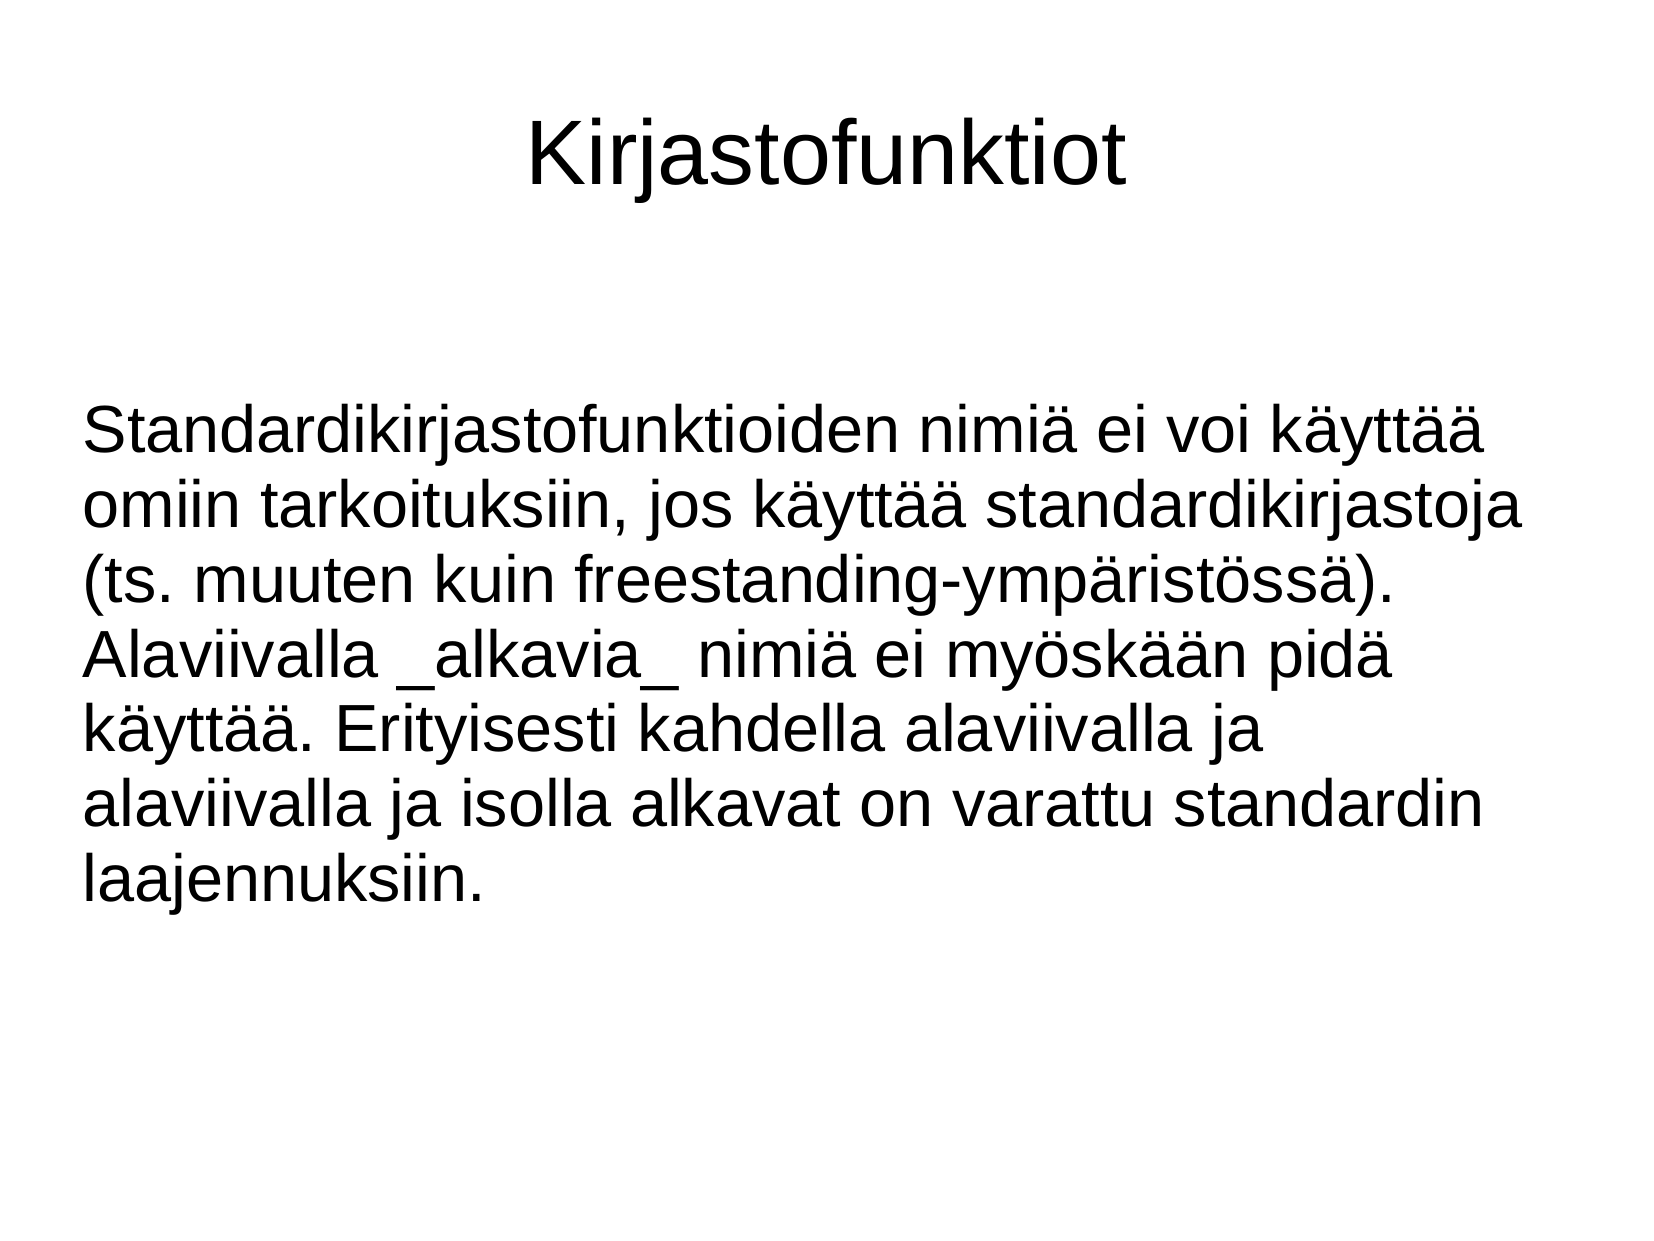

# Kirjastofunktiot
Standardikirjastofunktioiden nimiä ei voi käyttää omiin tarkoituksiin, jos käyttää standardikirjastoja (ts. muuten kuin freestanding-ympäristössä).
Alaviivalla _alkavia_ nimiä ei myöskään pidä käyttää. Erityisesti kahdella alaviivalla ja alaviivalla ja isolla alkavat on varattu standardin laajennuksiin.